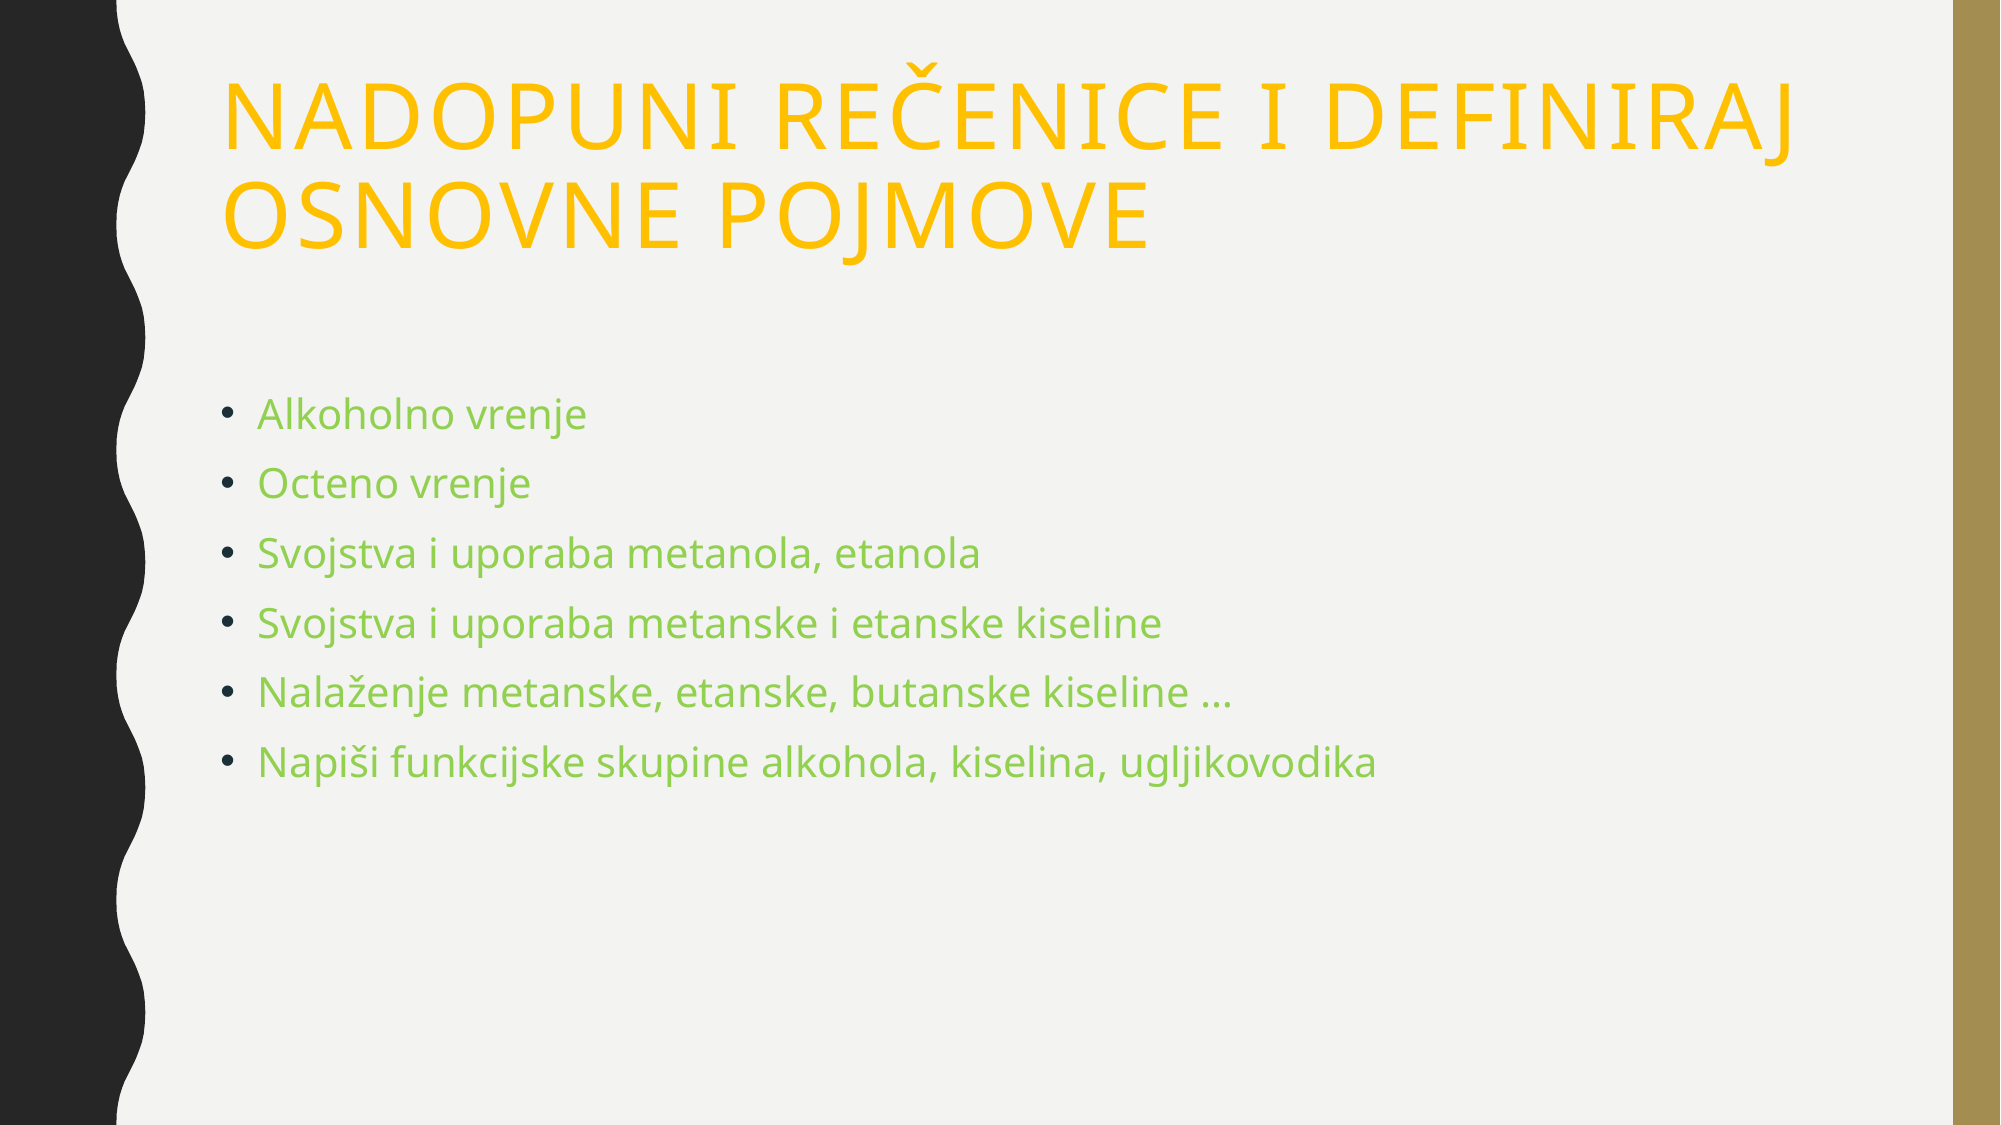

# Nadopuni rečenice i definiraj osnovne pojmove
Alkoholno vrenje
Octeno vrenje
Svojstva i uporaba metanola, etanola
Svojstva i uporaba metanske i etanske kiseline
Nalaženje metanske, etanske, butanske kiseline …
Napiši funkcijske skupine alkohola, kiselina, ugljikovodika